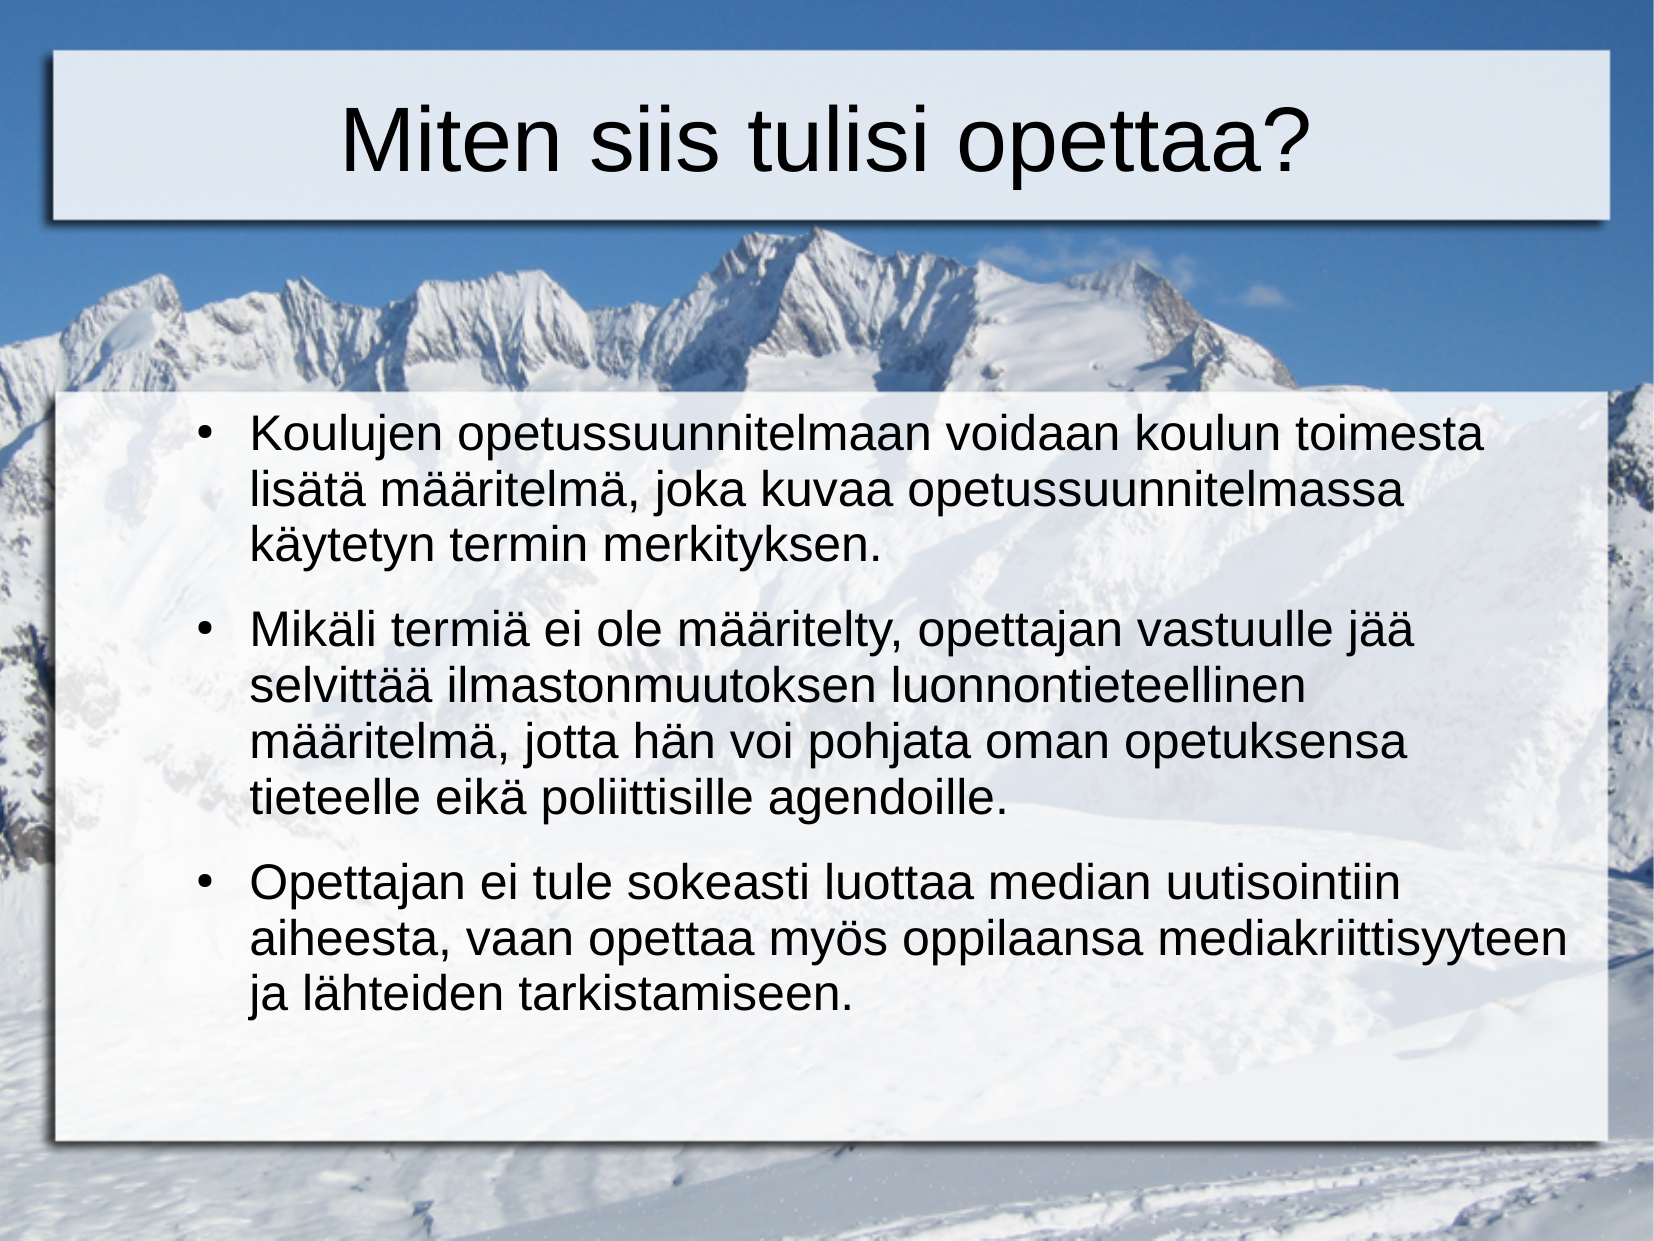

# Miten siis tulisi opettaa?
Koulujen opetussuunnitelmaan voidaan koulun toimesta lisätä määritelmä, joka kuvaa opetussuunnitelmassa käytetyn termin merkityksen.
Mikäli termiä ei ole määritelty, opettajan vastuulle jää selvittää ilmastonmuutoksen luonnontieteellinen määritelmä, jotta hän voi pohjata oman opetuksensa tieteelle eikä poliittisille agendoille.
Opettajan ei tule sokeasti luottaa median uutisointiin aiheesta, vaan opettaa myös oppilaansa mediakriittisyyteen ja lähteiden tarkistamiseen.